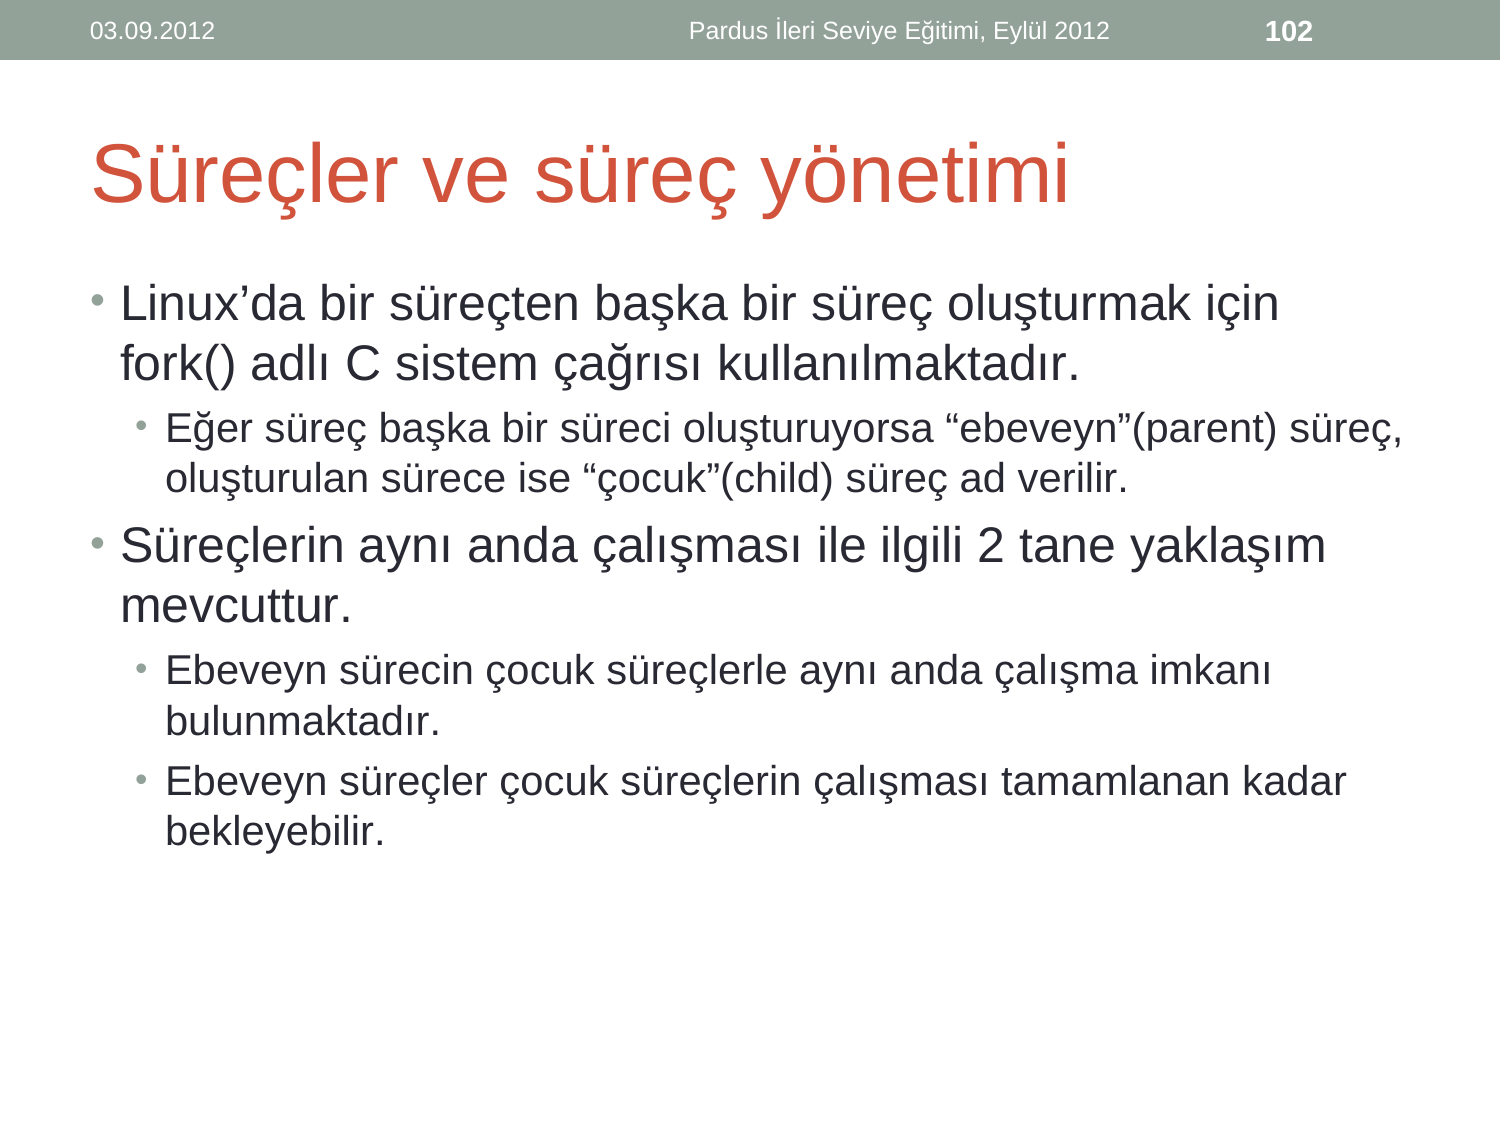

03.09.2012
Pardus İleri Seviye Eğitimi, Eylül 2012
# Süreçler ve süreç yönetimi
Linux’da bir süreçten başka bir süreç oluşturmak için fork() adlı C sistem çağrısı kullanılmaktadır.
Eğer süreç başka bir süreci oluşturuyorsa “ebeveyn”(parent) süreç, oluşturulan sürece ise “çocuk”(child) süreç ad verilir.
Süreçlerin aynı anda çalışması ile ilgili 2 tane yaklaşım mevcuttur.
Ebeveyn sürecin çocuk süreçlerle aynı anda çalışma imkanı bulunmaktadır.
Ebeveyn süreçler çocuk süreçlerin çalışması tamamlanan kadar bekleyebilir.